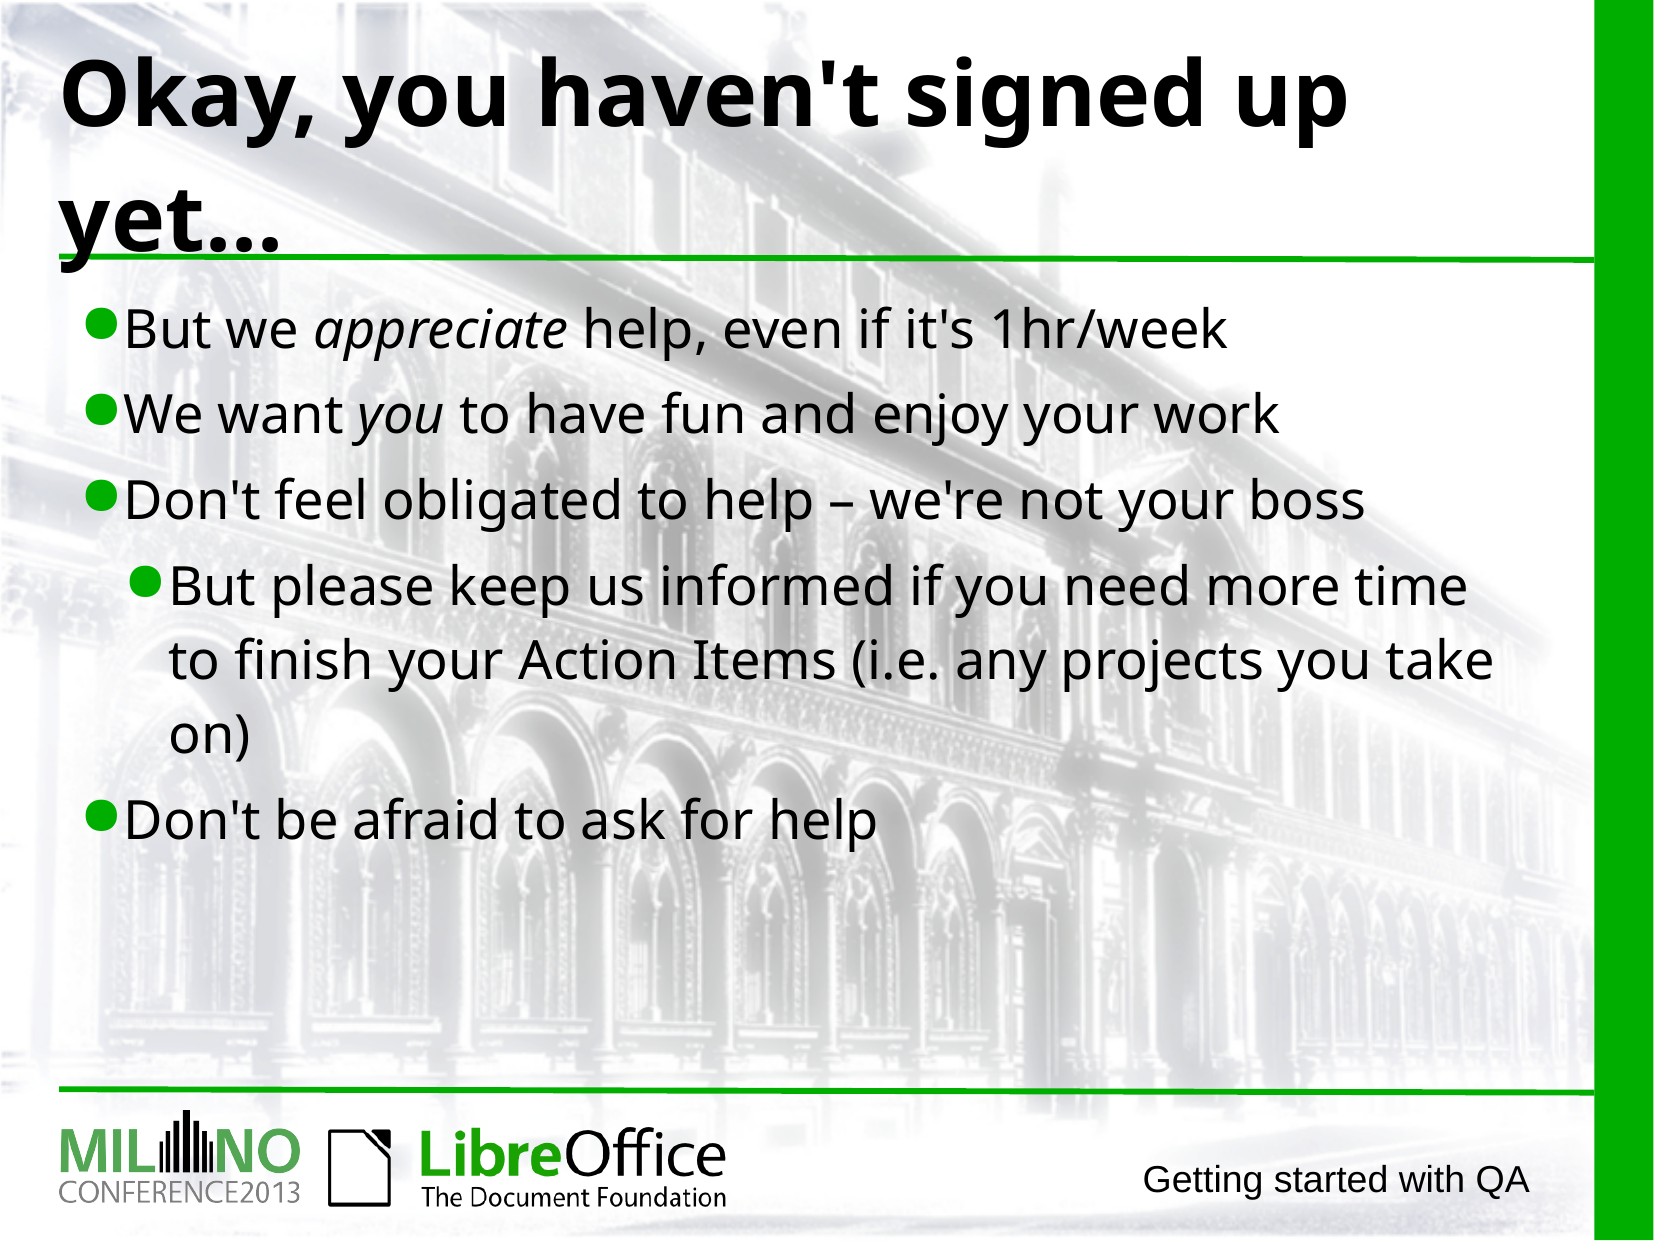

# Okay, you haven't signed up yet...
But we appreciate help, even if it's 1hr/week
We want you to have fun and enjoy your work
Don't feel obligated to help – we're not your boss
But please keep us informed if you need more time to finish your Action Items (i.e. any projects you take on)
Don't be afraid to ask for help